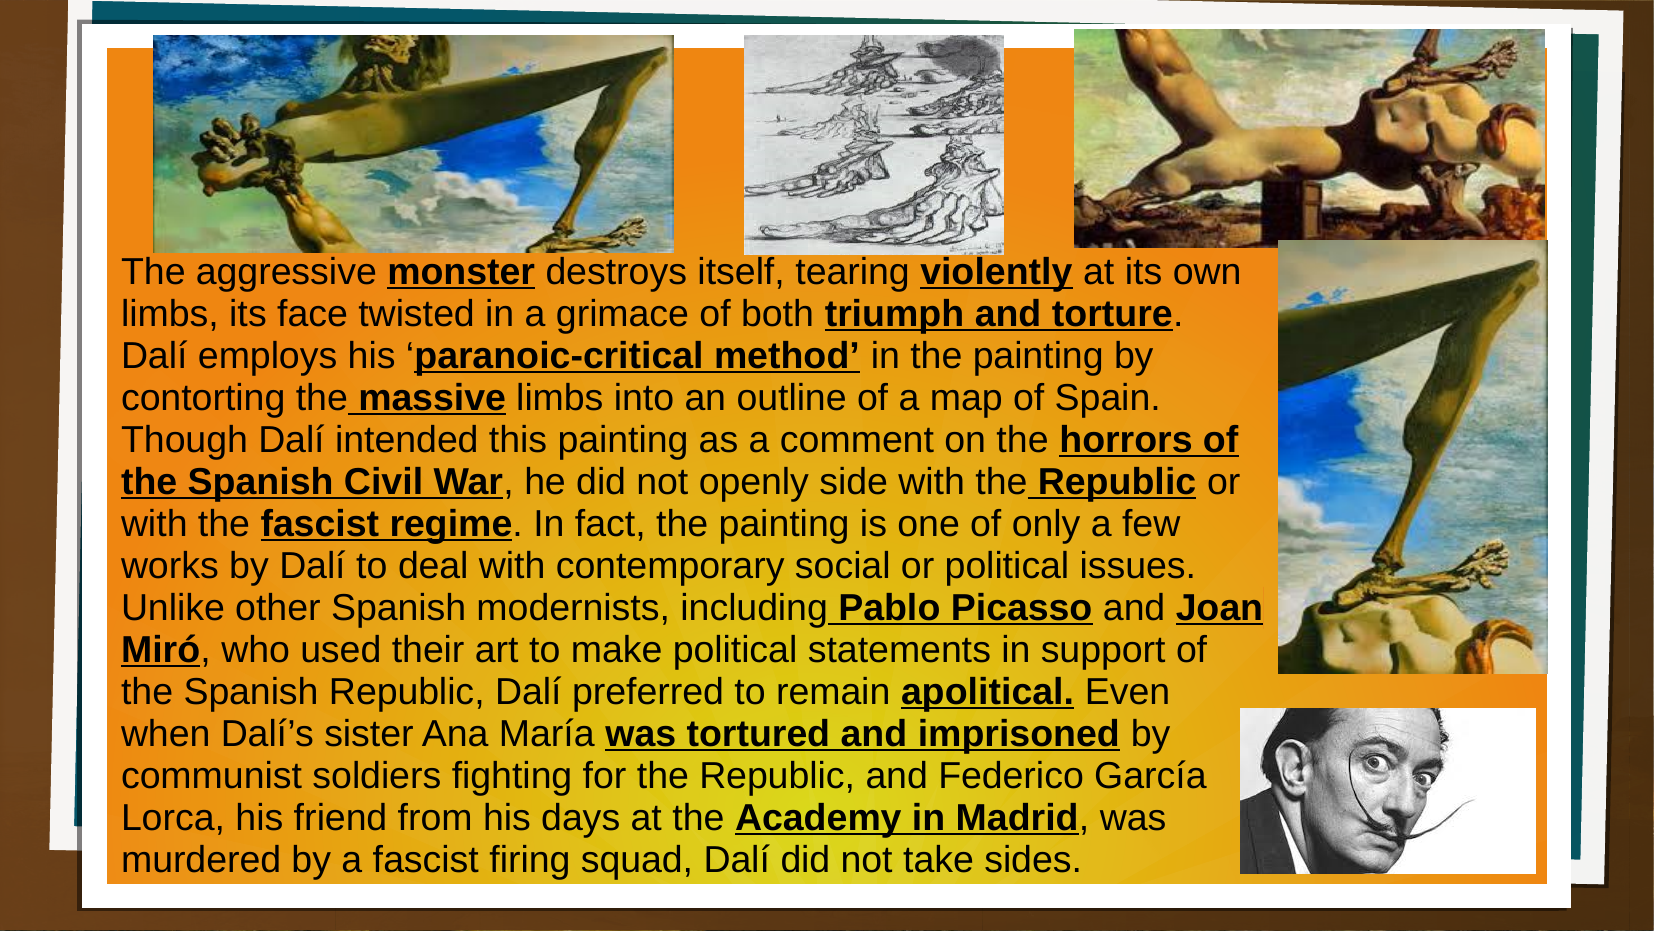

The aggressive monster destroys itself, tearing violently at its own limbs, its face twisted in a grimace of both triumph and torture.
Dalí employs his ‘paranoic-critical method’ in the painting by contorting the massive limbs into an outline of a map of Spain. Though Dalí intended this painting as a comment on the horrors of the Spanish Civil War, he did not openly side with the Republic or with the fascist regime. In fact, the painting is one of only a few works by Dalí to deal with contemporary social or political issues. Unlike other Spanish modernists, including Pablo Picasso and Joan Miró, who used their art to make political statements in support of the Spanish Republic, Dalí preferred to remain apolitical. Even when Dalí’s sister Ana María was tortured and imprisoned by communist soldiers fighting for the Republic, and Federico García Lorca, his friend from his days at the Academy in Madrid, was murdered by a fascist firing squad, Dalí did not take sides.